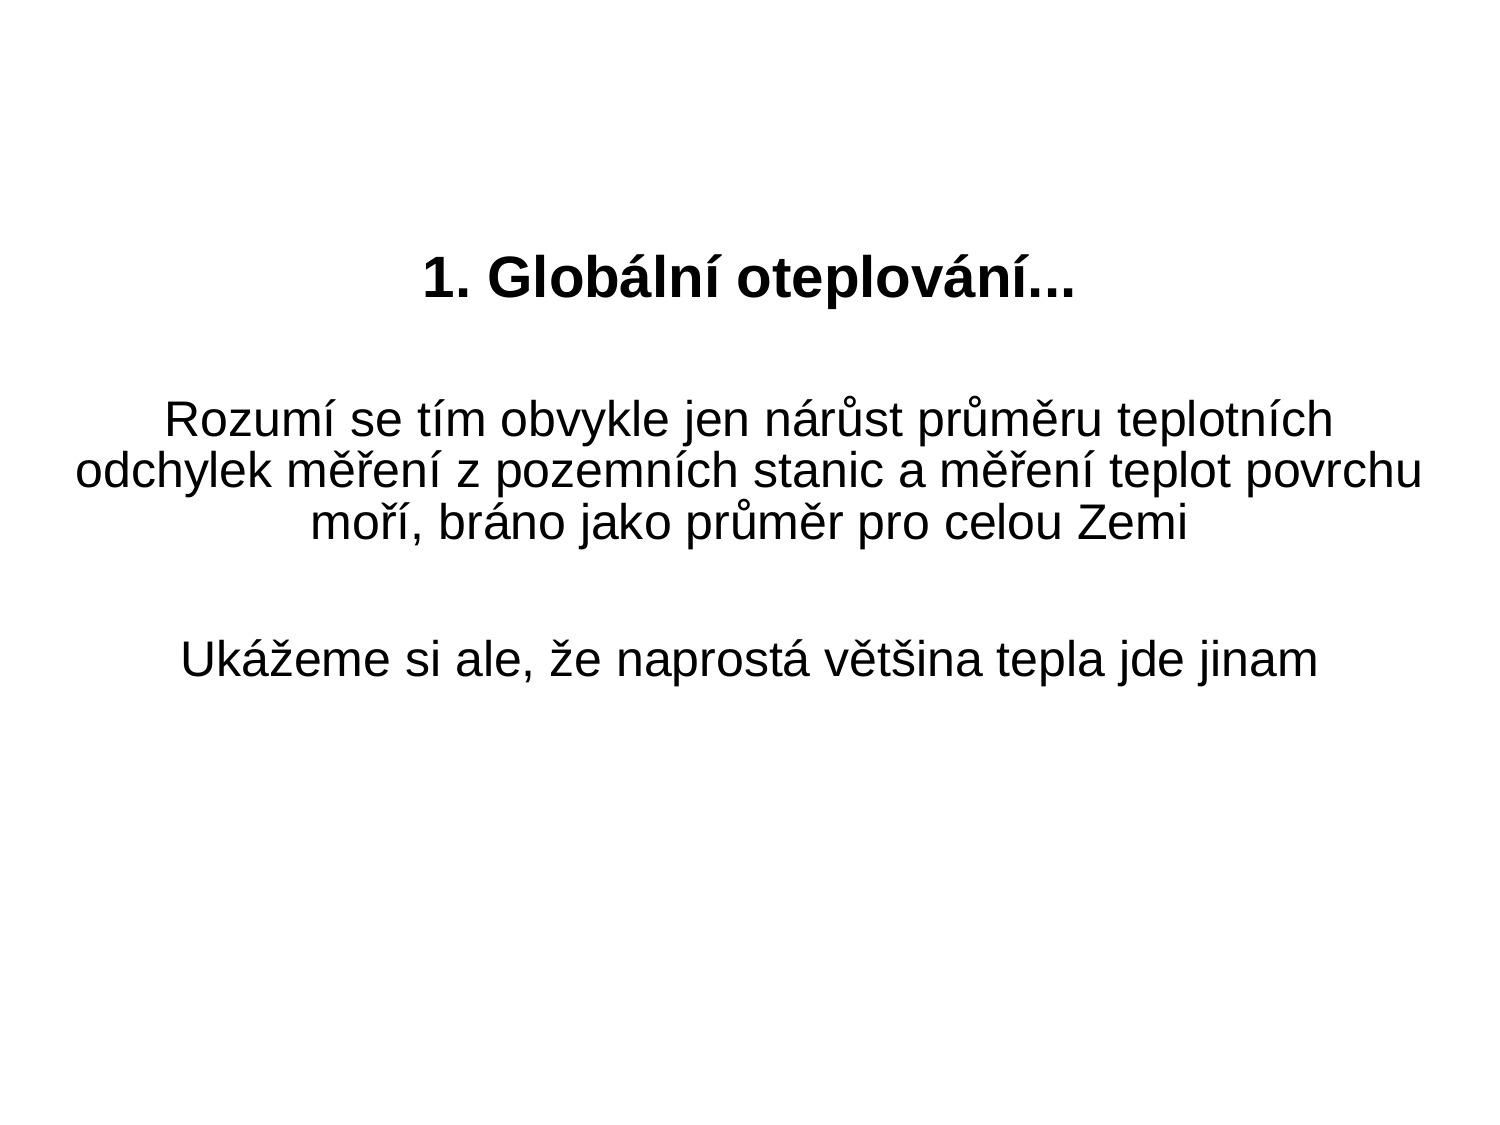

# 1. Globální oteplování...
Rozumí se tím obvykle jen nárůst průměru teplotních odchylek měření z pozemních stanic a měření teplot povrchu moří, bráno jako průměr pro celou Zemi
Ukážeme si ale, že naprostá většina tepla jde jinam